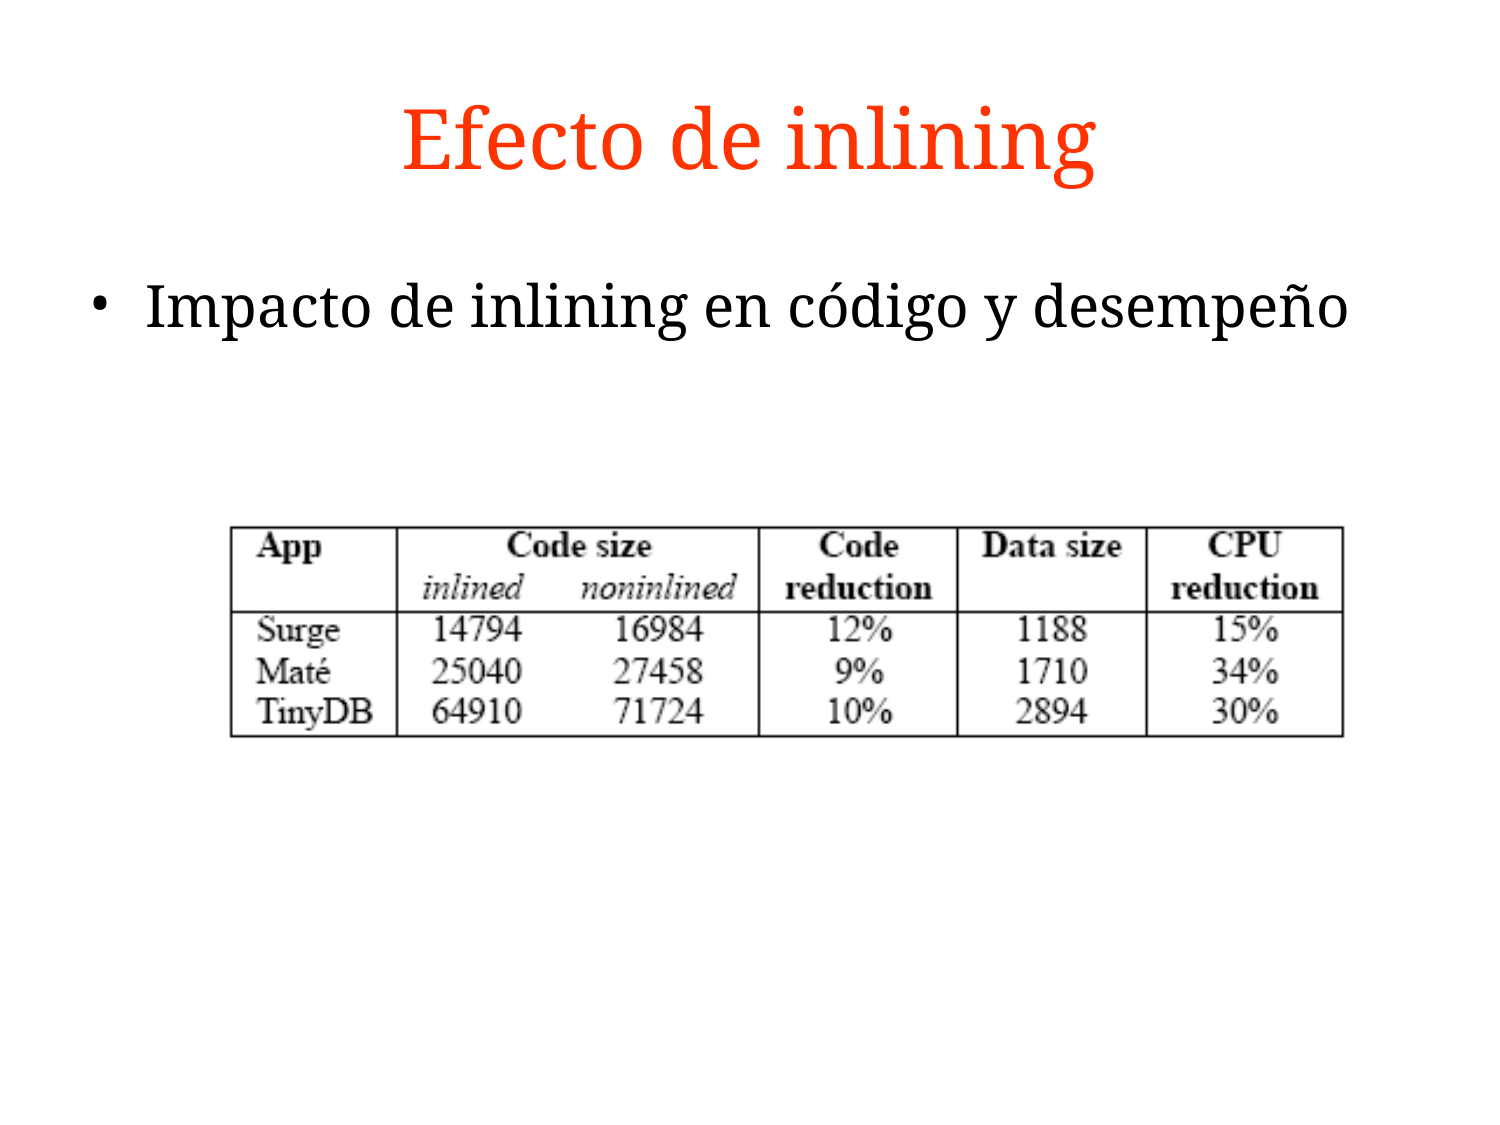

# Efecto de inlining
Impacto de inlining en código y desempeño